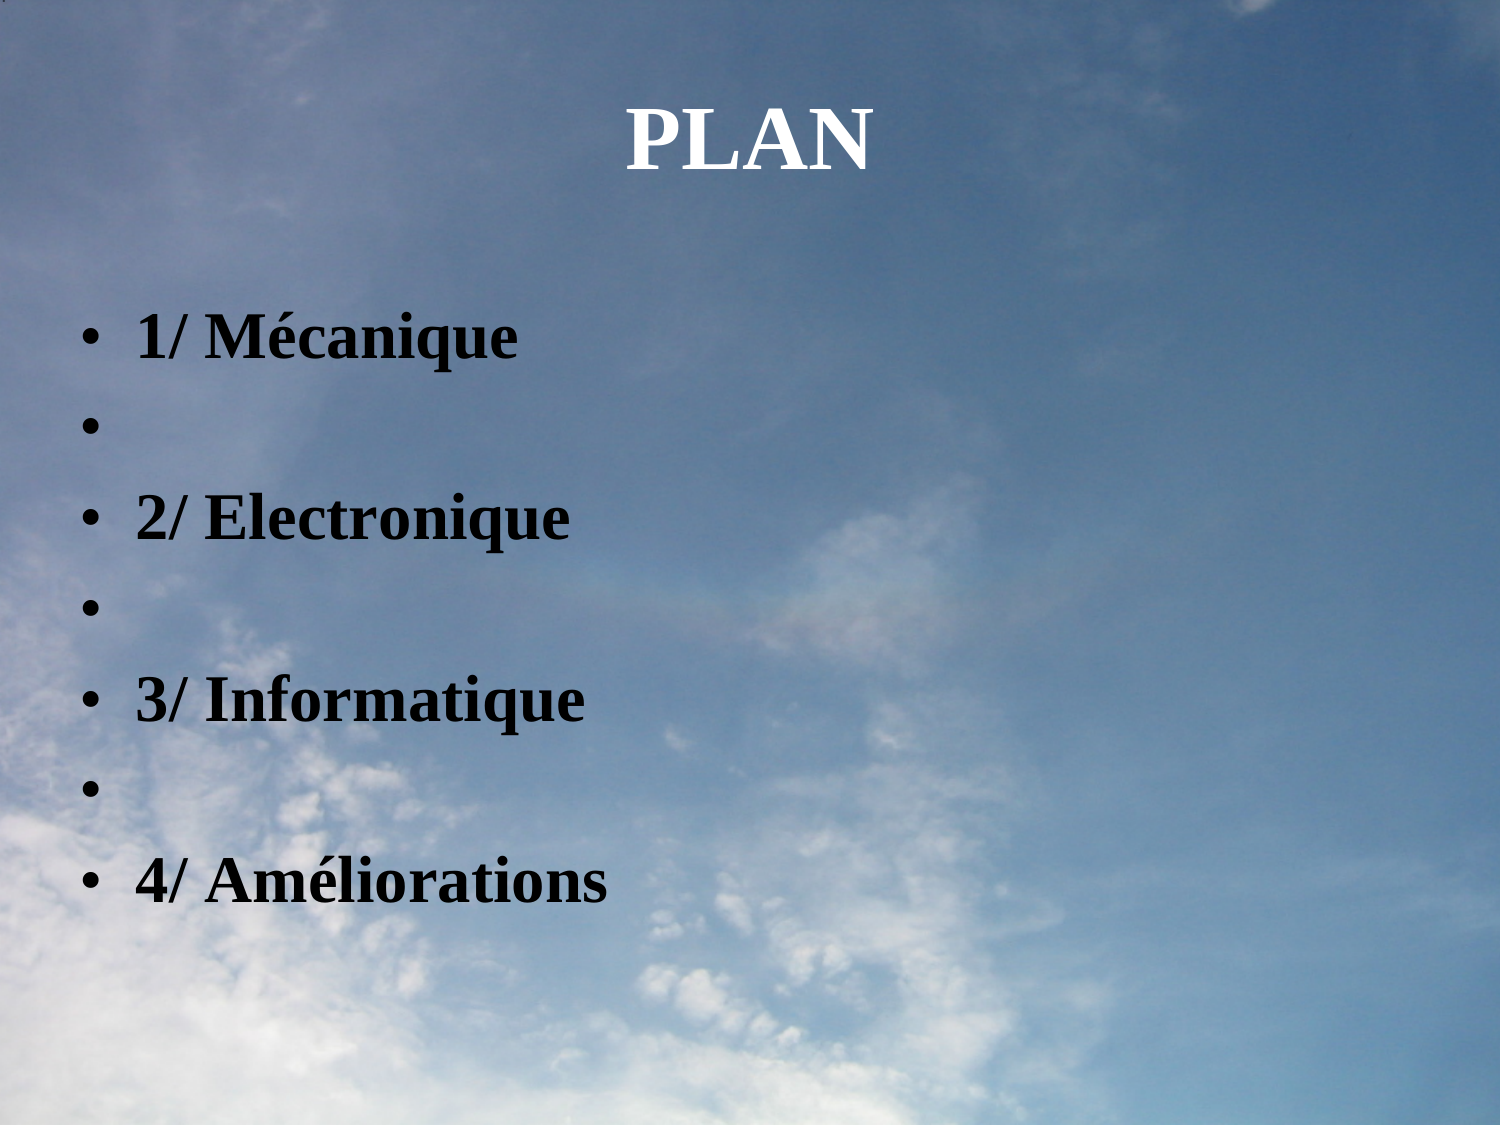

# PLAN
1/ Mécanique
2/ Electronique
3/ Informatique
4/ Améliorations